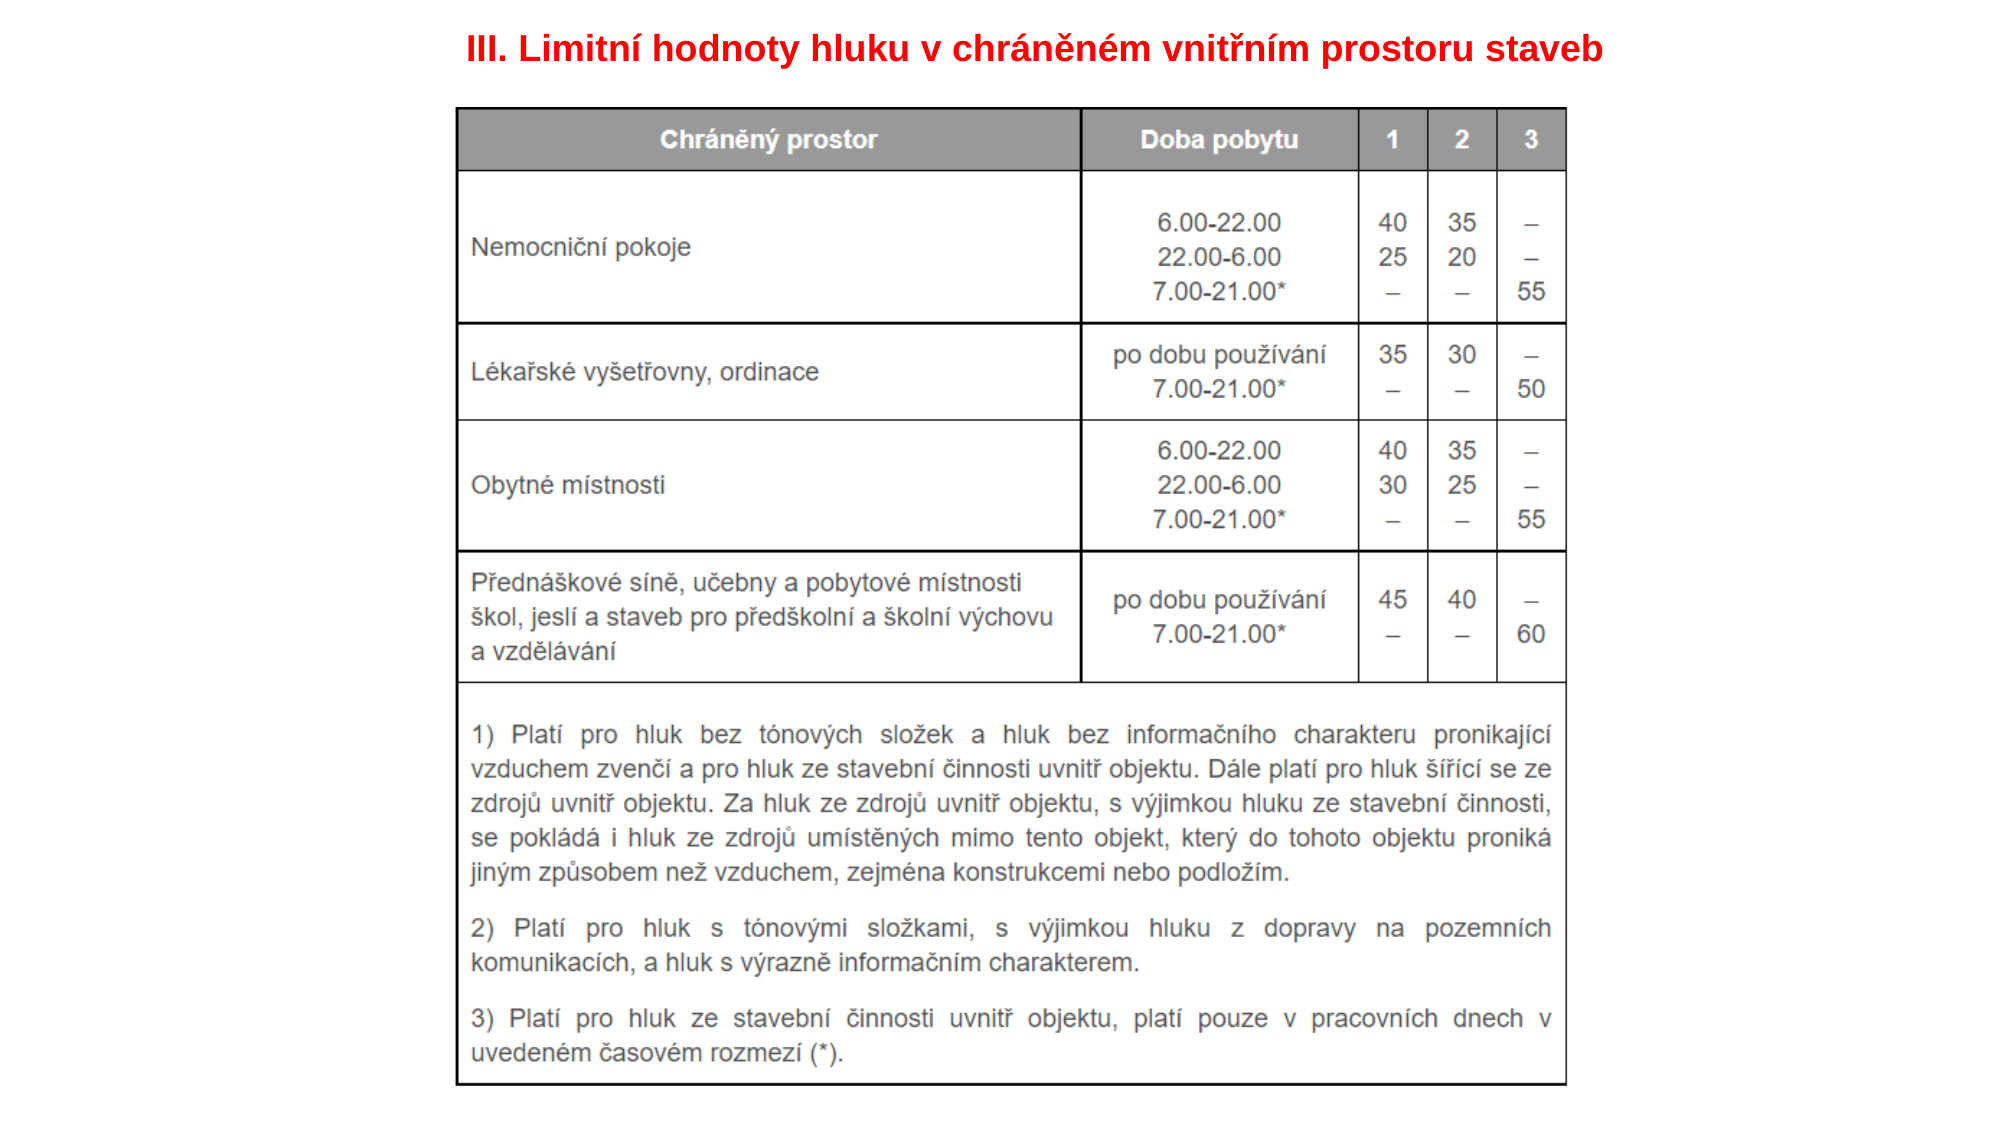

III. Limitní hodnoty hluku v chráněném vnitřním prostoru staveb